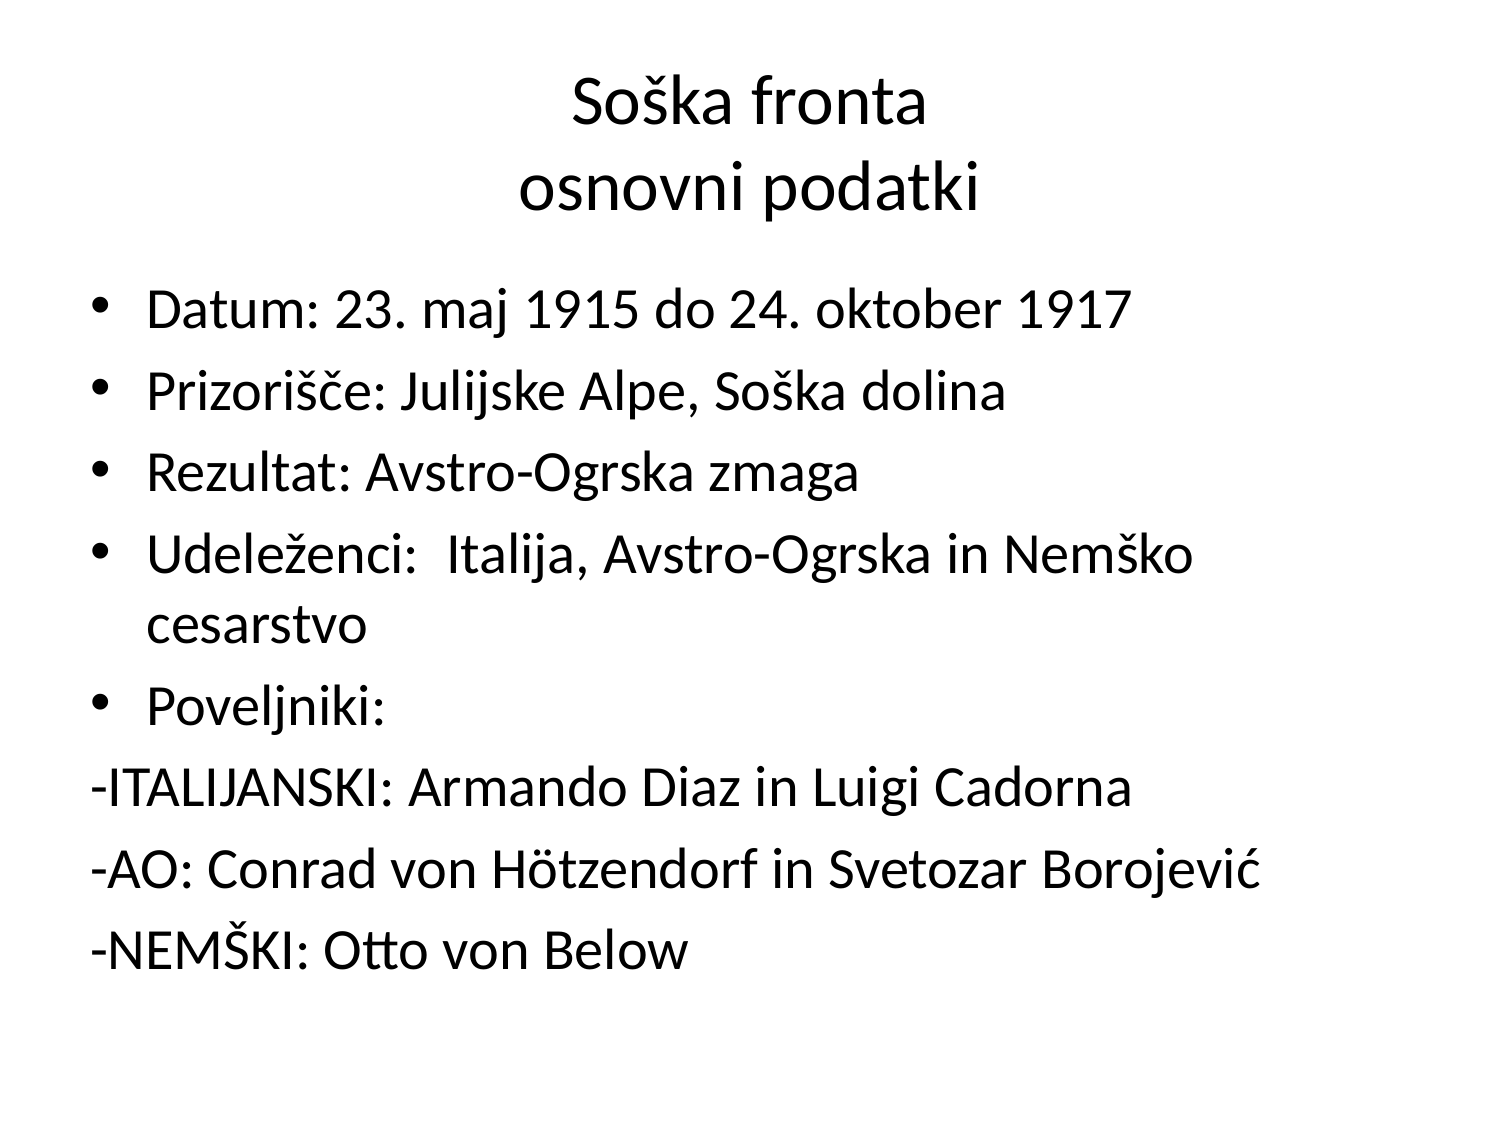

# Soška fronta osnovni podatki
Datum: 23. maj 1915 do 24. oktober 1917
Prizorišče: Julijske Alpe, Soška dolina
Rezultat: Avstro-Ogrska zmaga
Udeleženci:  Italija, Avstro-Ogrska in Nemško cesarstvo
Poveljniki:
-ITALIJANSKI: Armando Diaz in Luigi Cadorna
-AO: Conrad von Hötzendorf in Svetozar Borojević
-NEMŠKI: Otto von Below